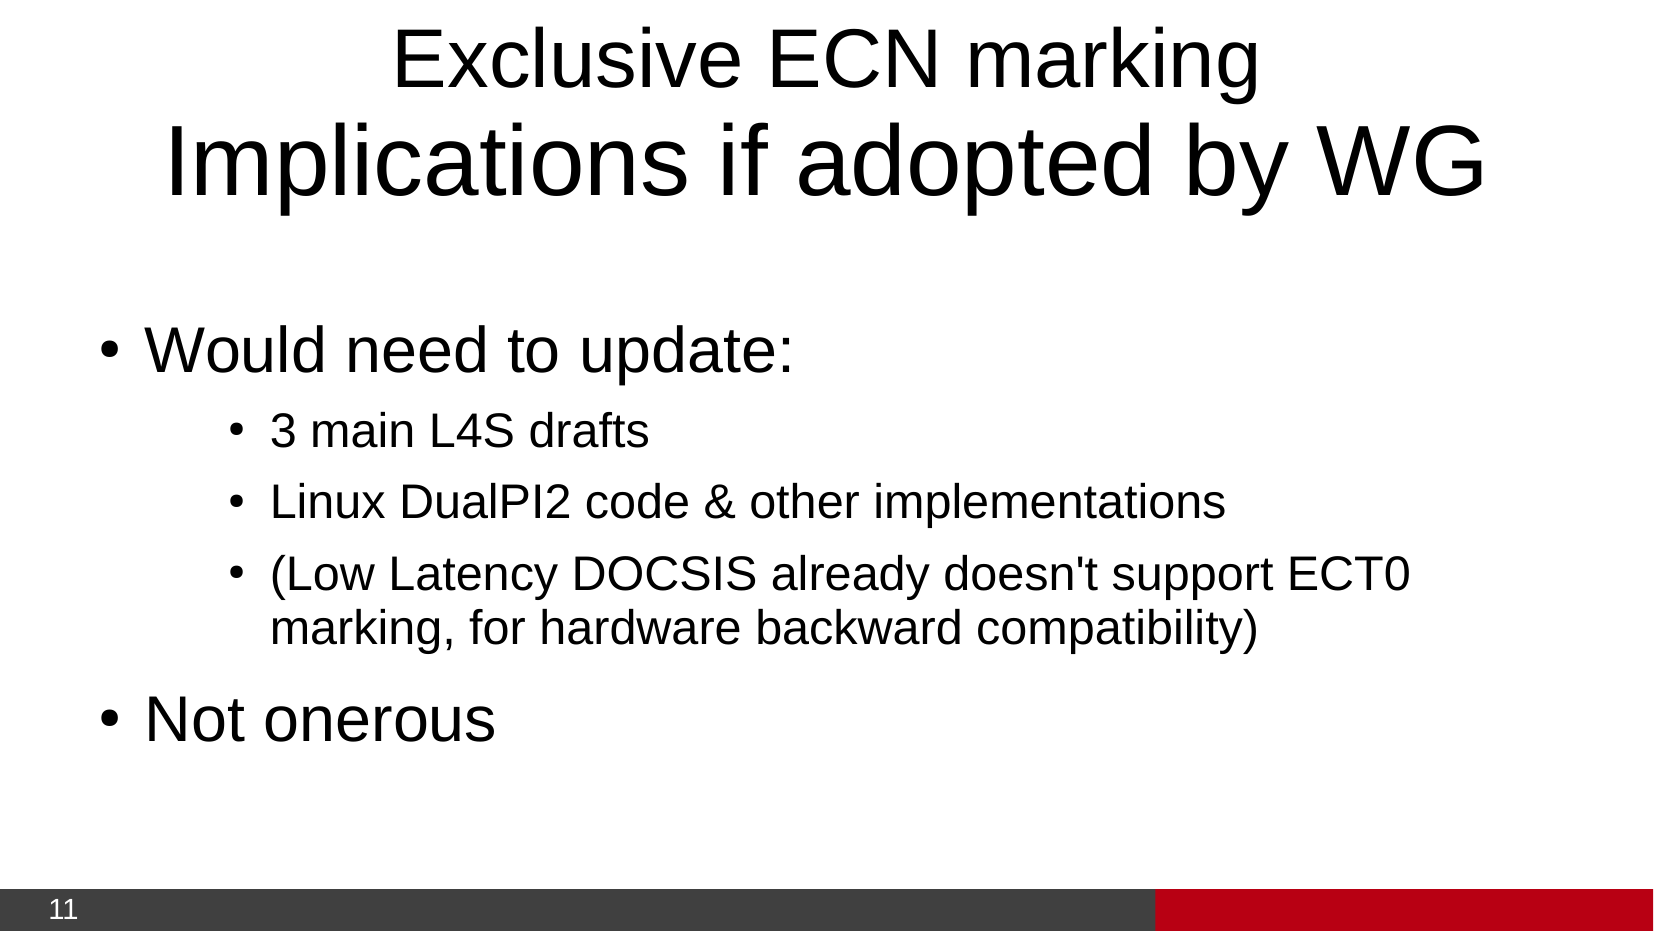

# Exclusive ECN marking Implications if adopted by WG
Would need to update:
3 main L4S drafts
Linux DualPI2 code & other implementations
(Low Latency DOCSIS already doesn't support ECT0 marking, for hardware backward compatibility)
Not onerous
11